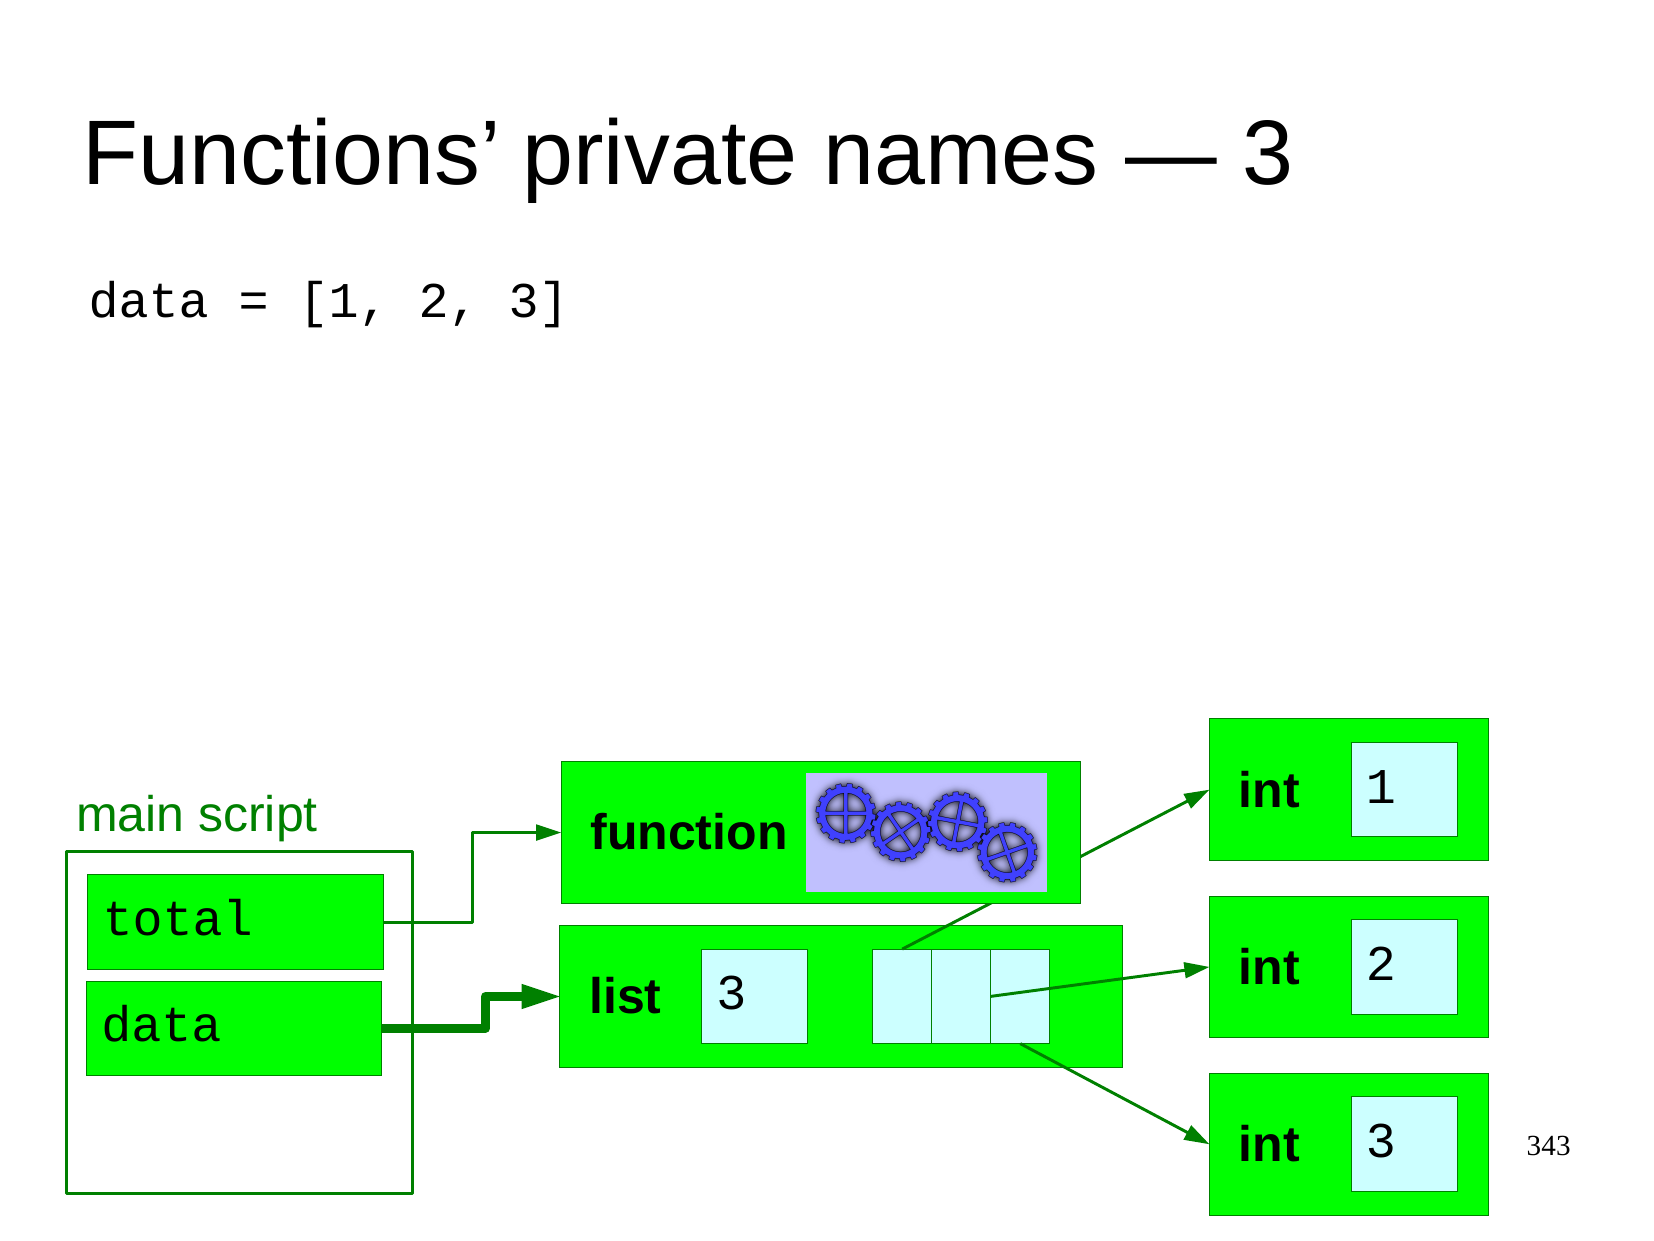

# Functions’ private names ― 3
data = [1, 2, 3]
int
1
function
main script
total
int
2
list
3
data
int
3
343